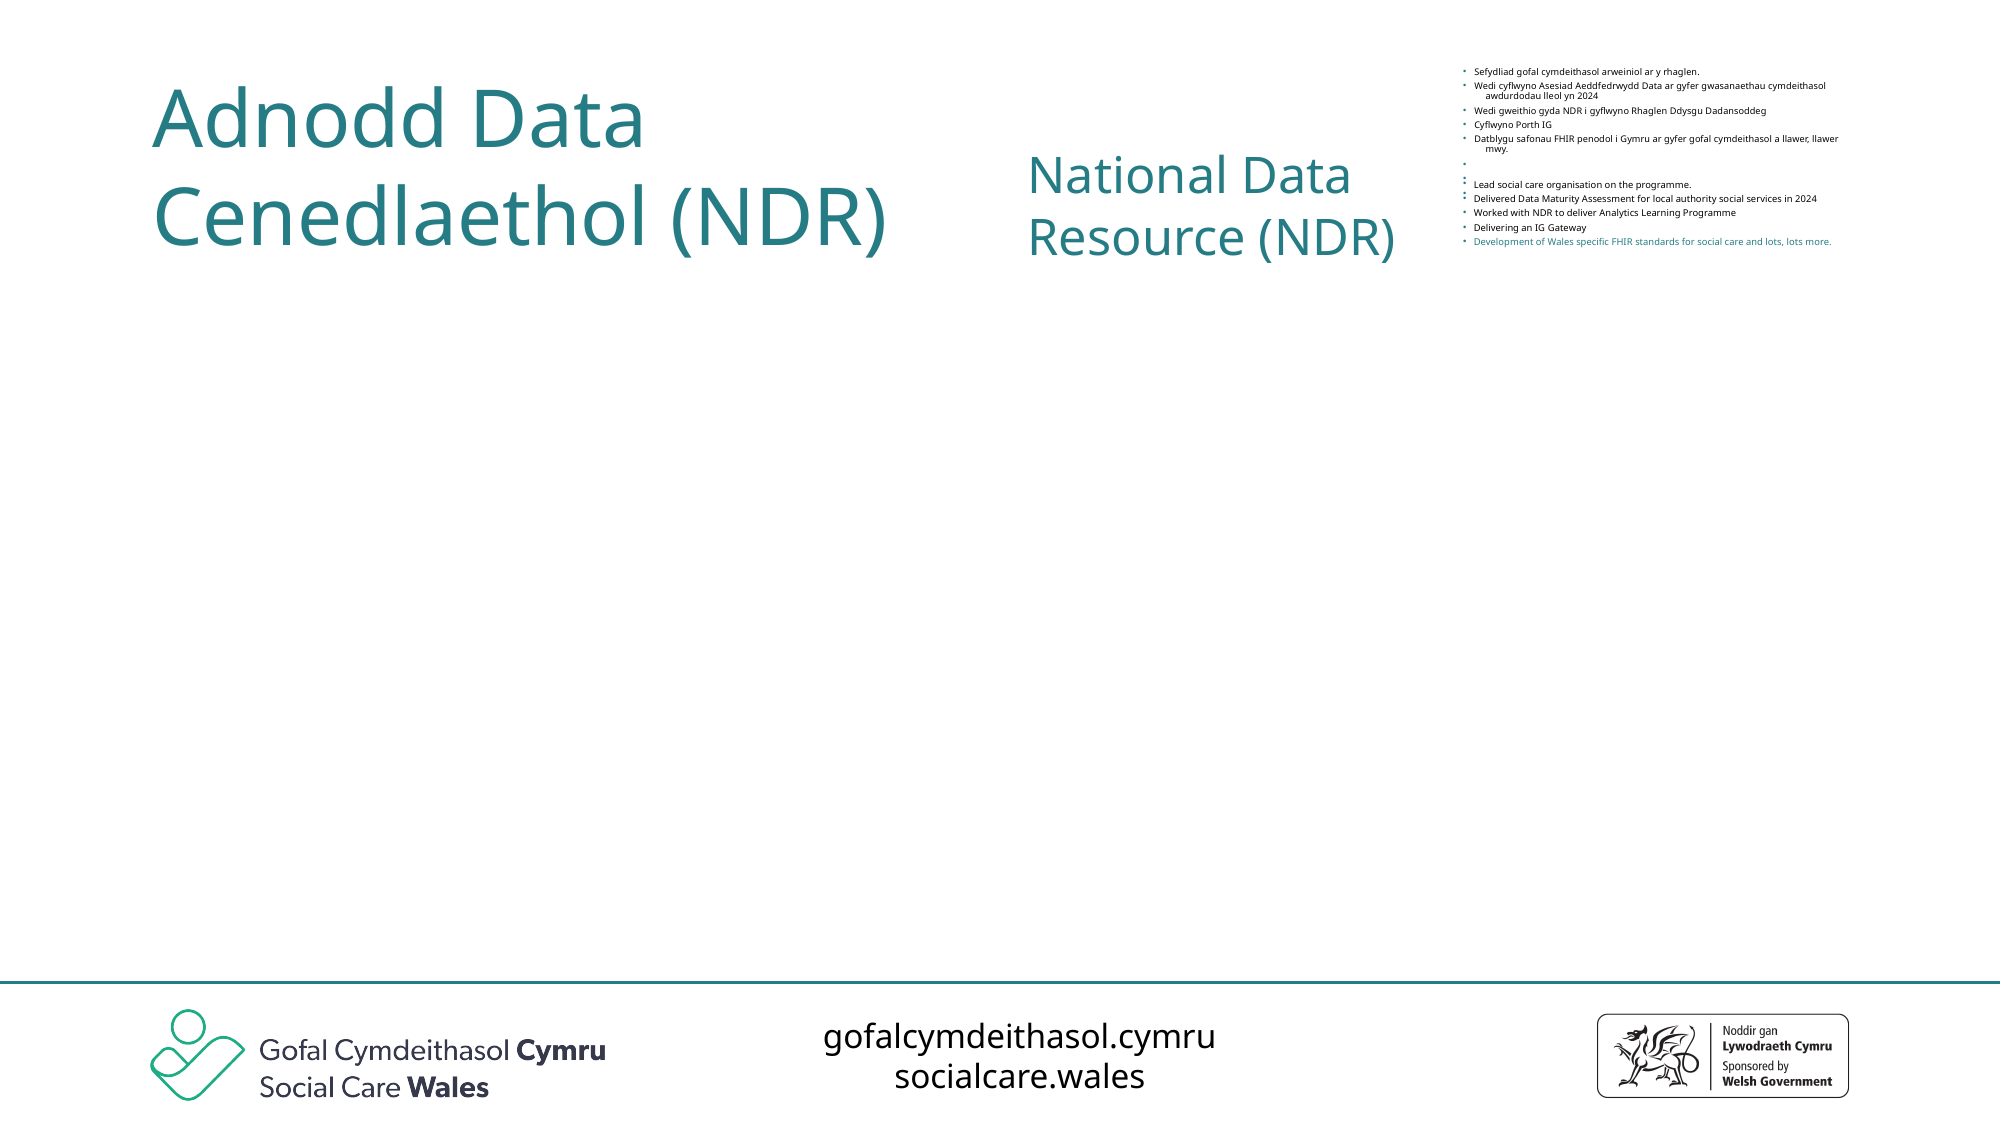

# Adnodd Data Cenedlaethol (NDR)
National Data Resource (NDR)
Sefydliad gofal cymdeithasol arweiniol ar y rhaglen.
Wedi cyflwyno Asesiad Aeddfedrwydd Data ar gyfer gwasanaethau cymdeithasol awdurdodau lleol yn 2024
Wedi gweithio gyda NDR i gyflwyno Rhaglen Ddysgu Dadansoddeg
Cyflwyno Porth IG
Datblygu safonau FHIR penodol i Gymru ar gyfer gofal cymdeithasol a llawer, llawer mwy.
Lead social care organisation on the programme.
Delivered Data Maturity Assessment for local authority social services in 2024
Worked with NDR to deliver Analytics Learning Programme
Delivering an IG Gateway
Development of Wales specific FHIR standards for social care and lots, lots more.